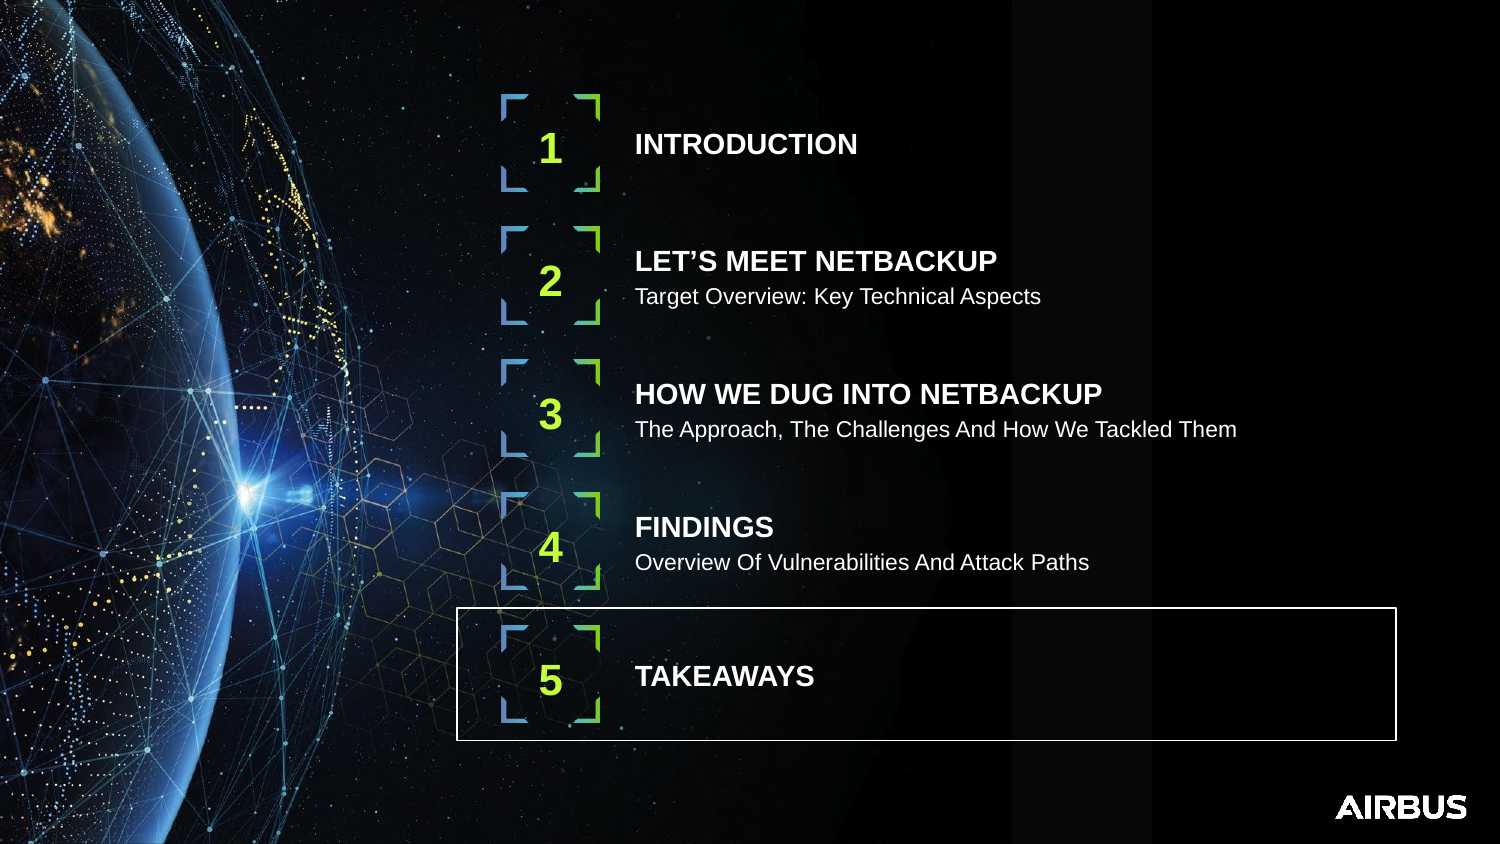

INTRODUCTION
1
LET’S MEET NETBACKUP
Target Overview: Key Technical Aspects
2
# HOW WE DUG INTO NETBACKUP
The Approach, The Challenges And How We Tackled Them
3
FINDINGS
Overview Of Vulnerabilities And Attack Paths
4
TAKEAWAYS
5